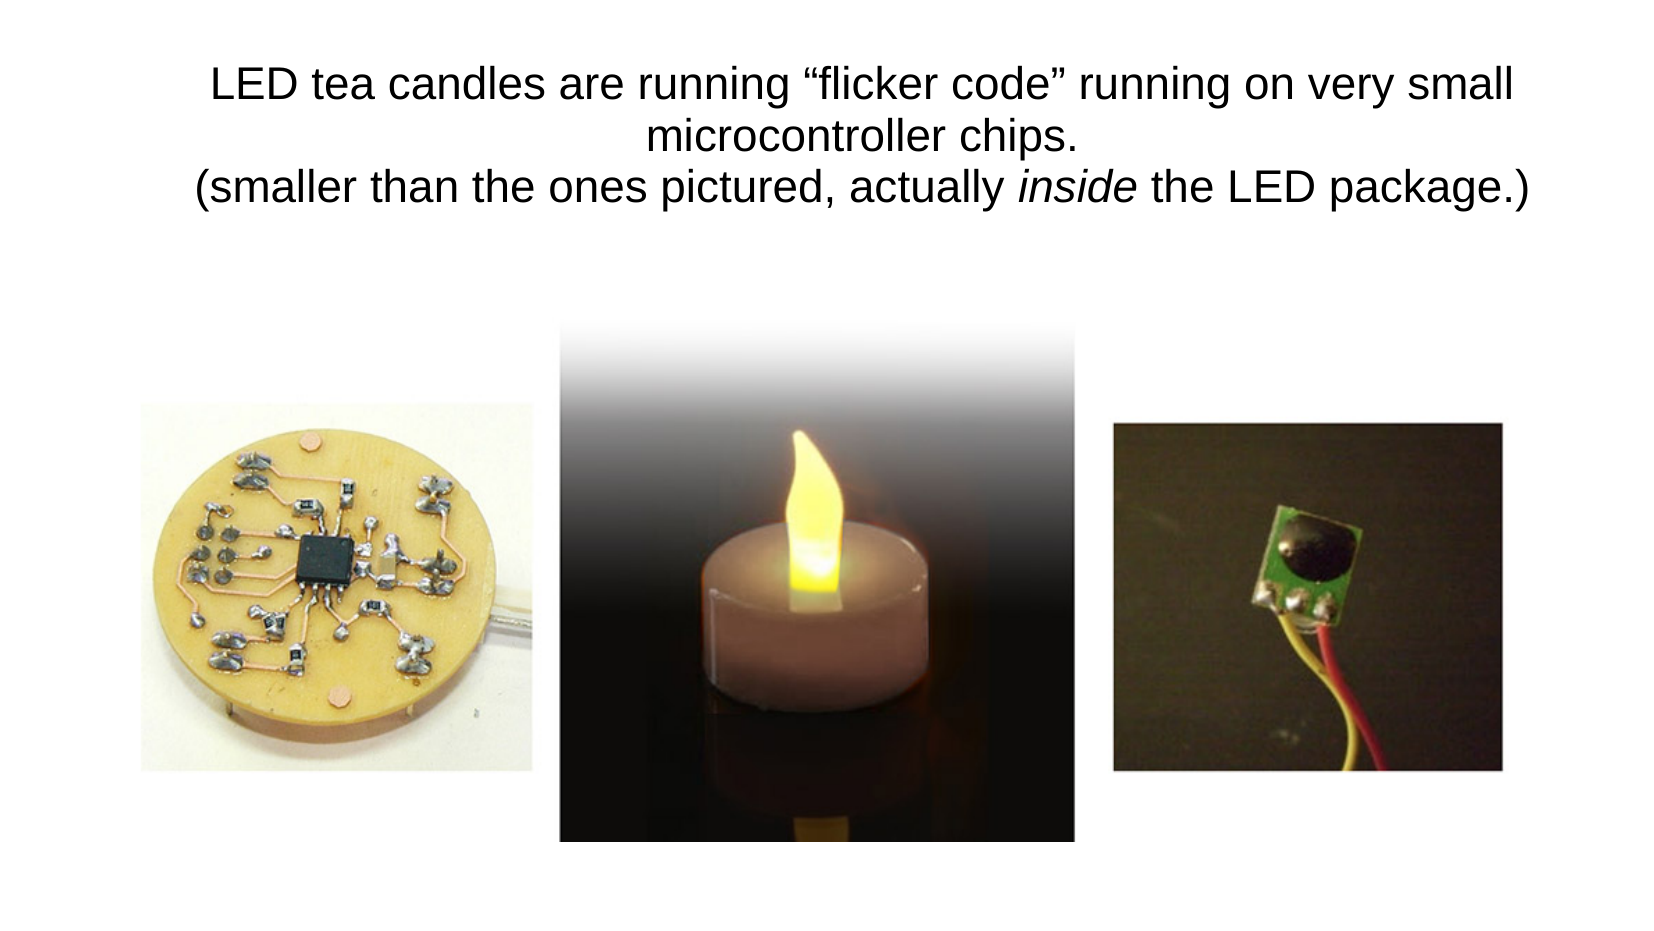

# LED tea candles are running “flicker code” running on very small microcontroller chips. (smaller than the ones pictured, actually inside the LED package.)